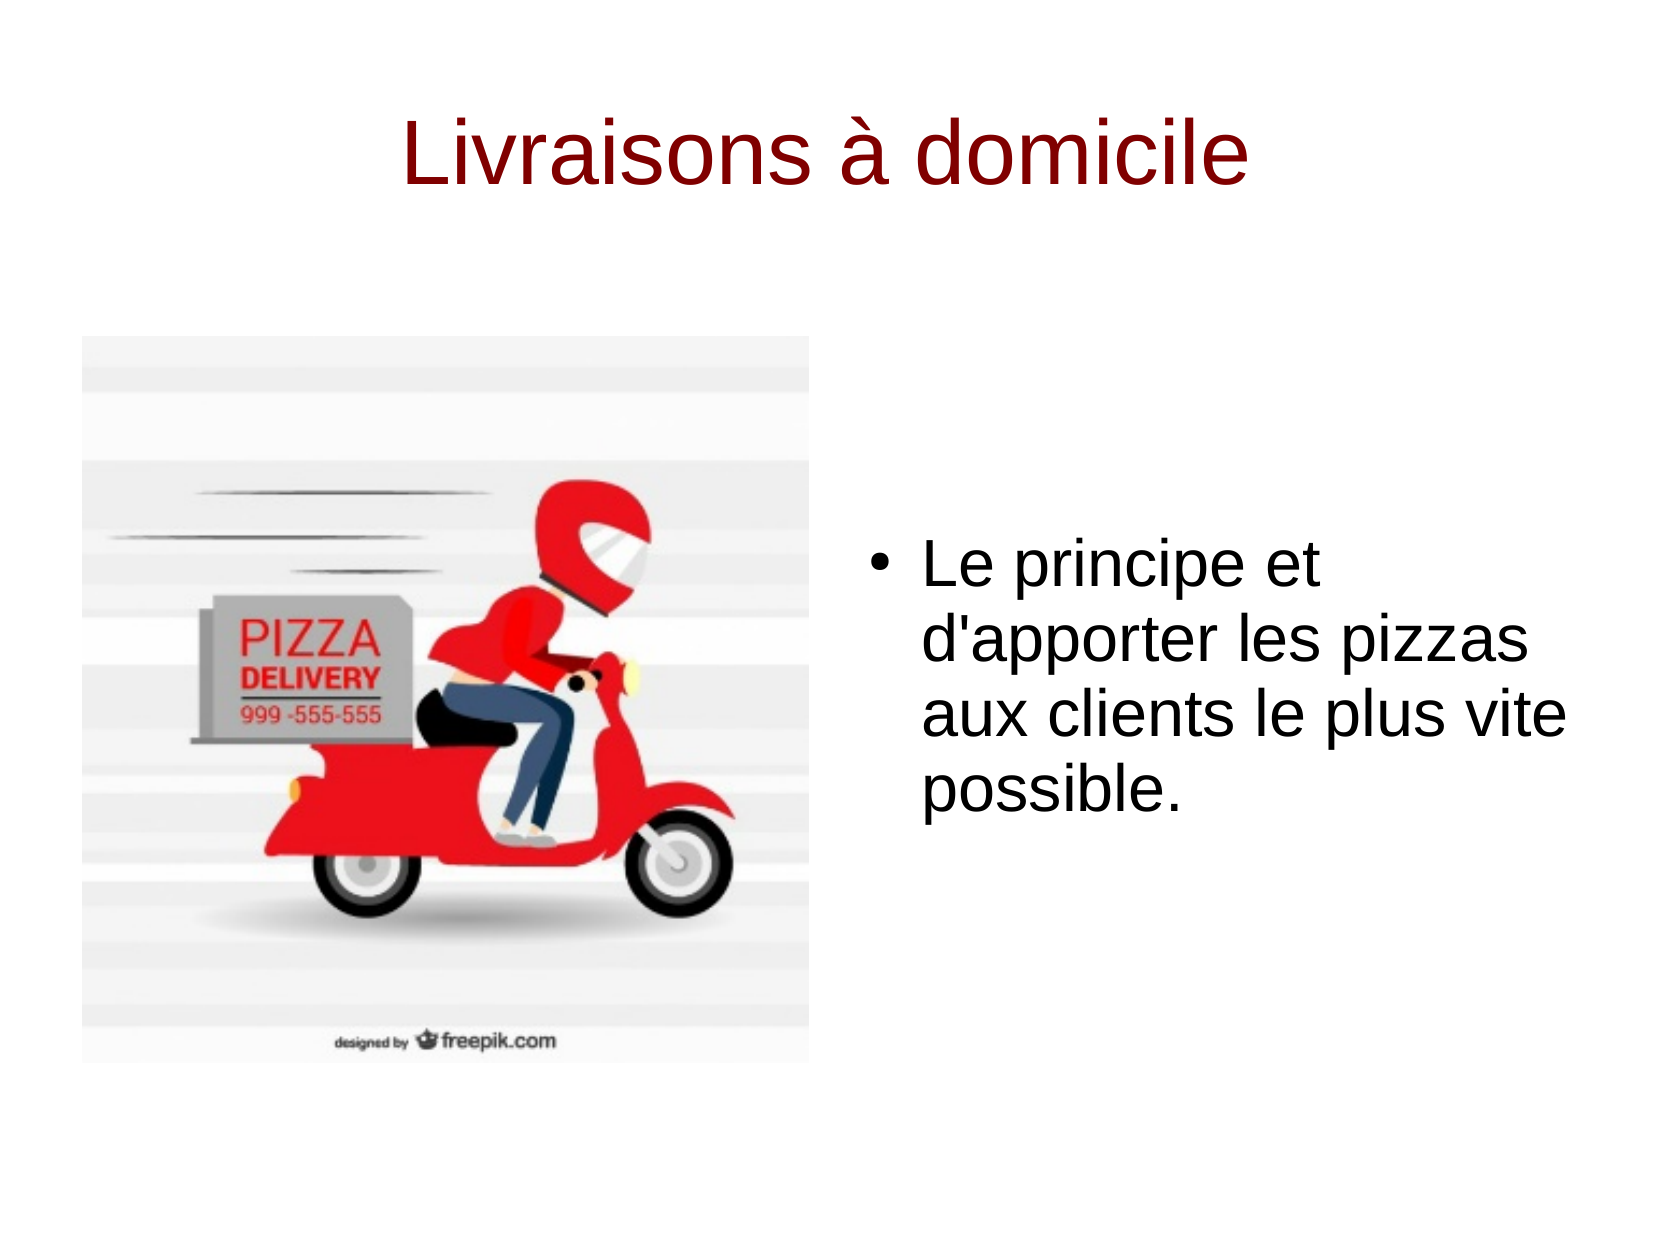

# Livraisons à domicile
Le principe et d'apporter les pizzas aux clients le plus vite possible.